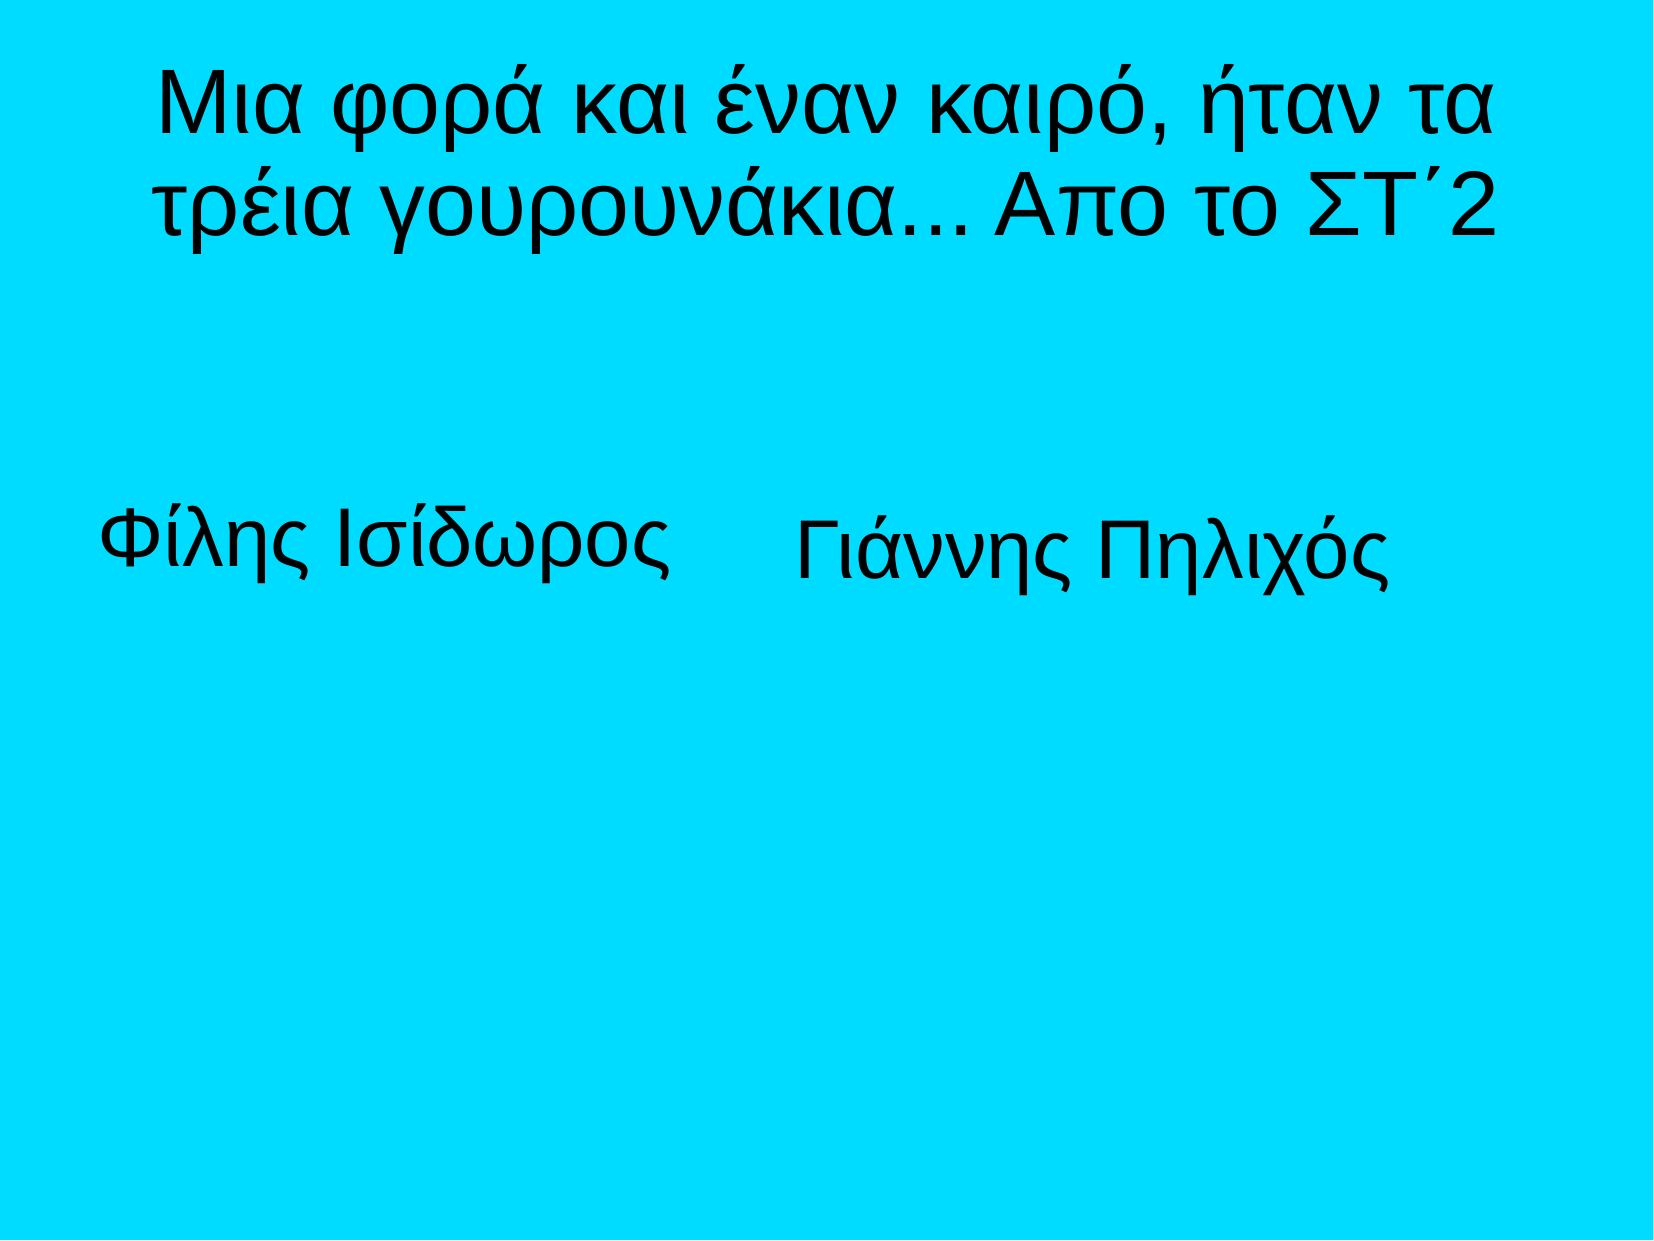

# Μια φορά και έναν καιρό, ήταν τα τρέια γουρουνάκια... Απο το ΣΤ΄2
Φίλης Ισίδωρος
Γιάννης Πηλιχός